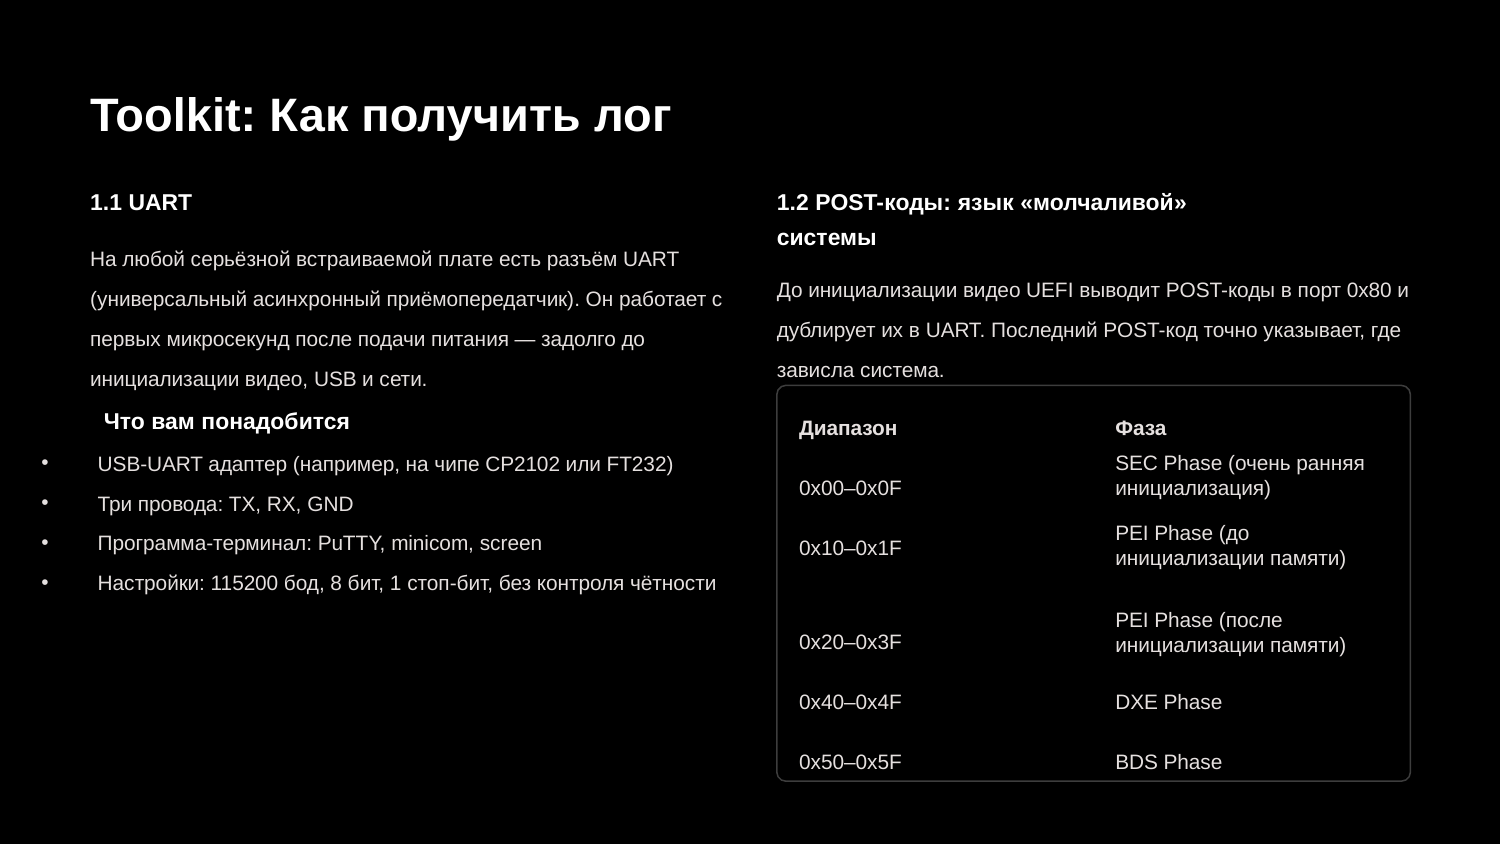

Toolkit: Как получить лог
1.1 UART
1.2 POST-коды: язык «молчаливой» системы
На любой серьёзной встраиваемой плате есть разъём UART (универсальный асинхронный приёмопередатчик). Он работает с первых микросекунд после подачи питания — задолго до инициализации видео, USB и сети.
До инициализации видео UEFI выводит POST-коды в порт 0x80 и дублирует их в UART. Последний POST-код точно указывает, где зависла система.
Что вам понадобится
Диапазон
Фаза
USB-UART адаптер (например, на чипе CP2102 или FT232)
Три провода: TX, RX, GND
Программа-терминал: PuTTY, minicom, screen
Настройки: 115200 бод, 8 бит, 1 стоп-бит, без контроля чётности
SEC Phase (очень ранняя инициализация)
0x00–0x0F
0x10–0x1F
PEI Phase (до инициализации памяти)
PEI Phase (после инициализации памяти)
0x20–0x3F
0x40–0x4F
DXE Phase
0x50–0x5F
BDS Phase